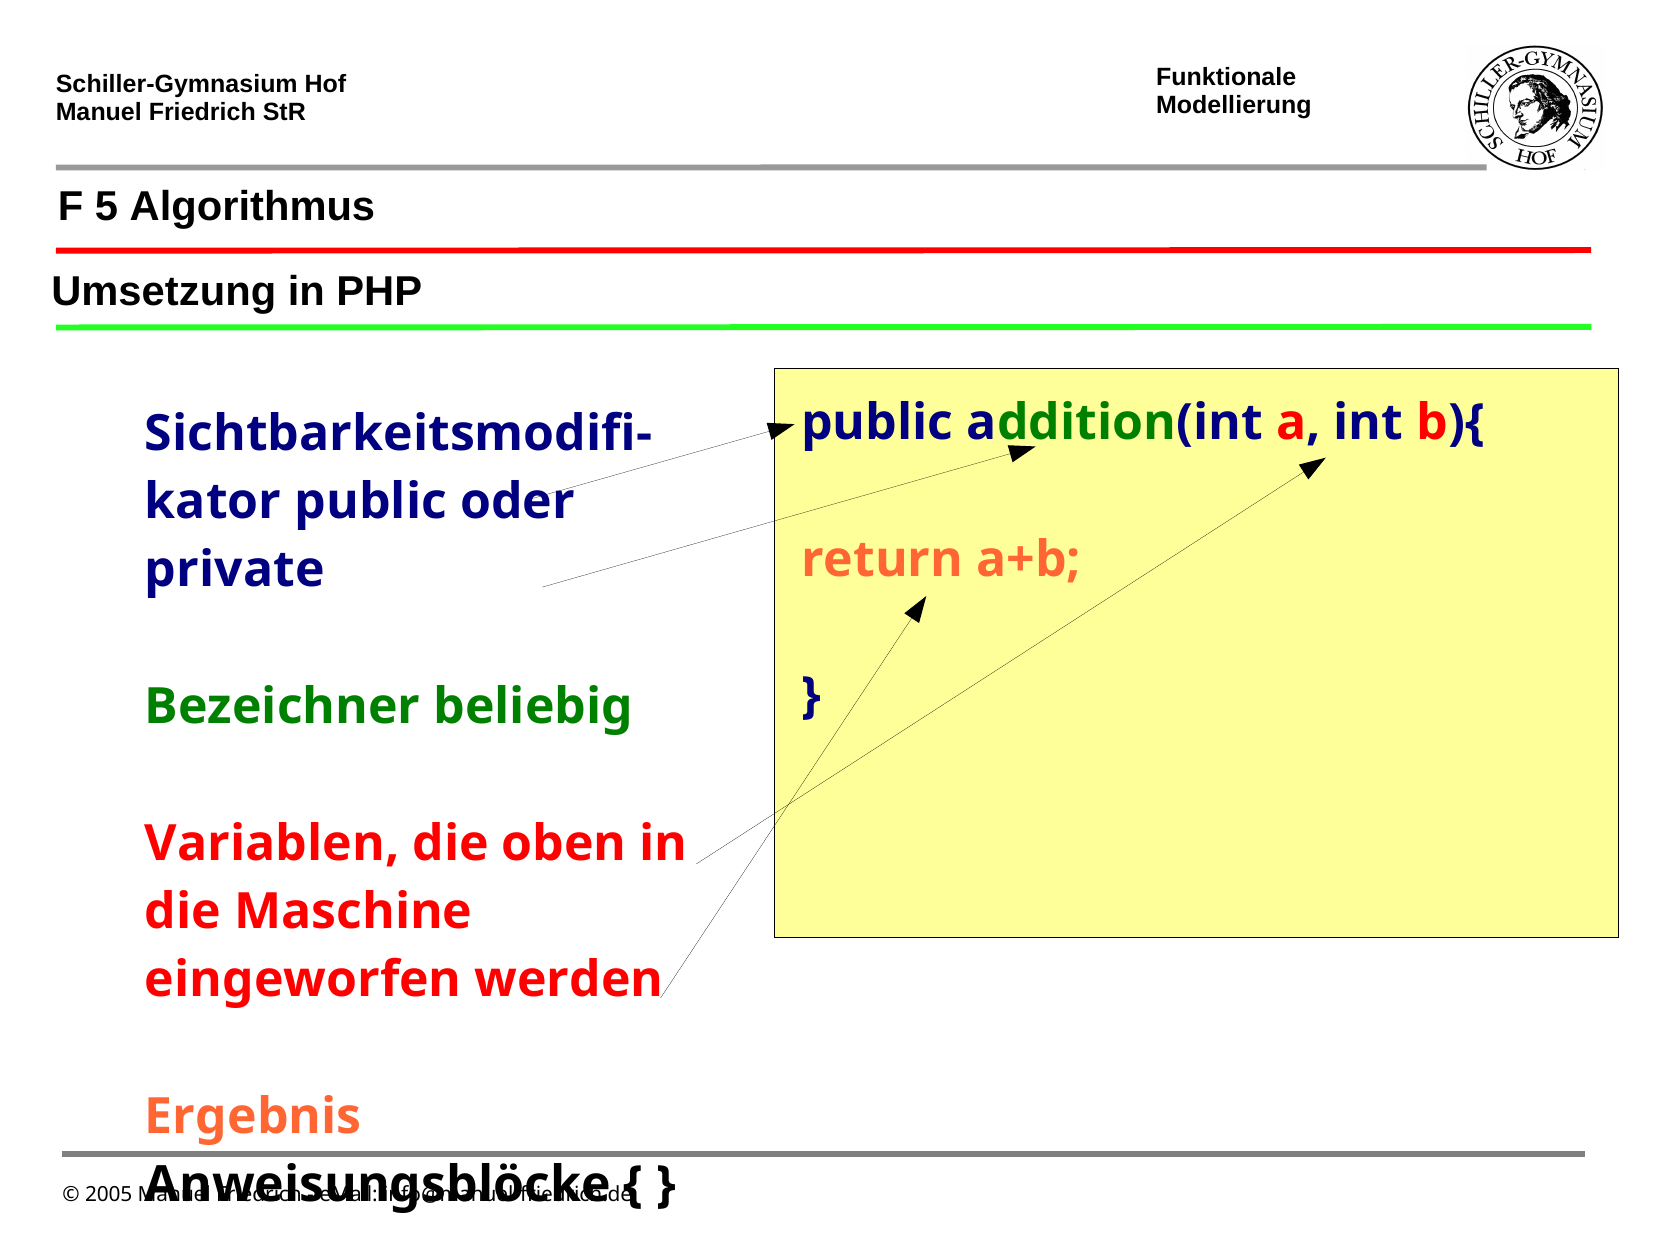

Funktionale
Modellierung
Schiller-Gymnasium Hof
Manuel Friedrich StR
F 5 Algorithmus
Umsetzung in PHP
public addition(int a, int b){
return a+b;
}
Sichtbarkeitsmodifi-
kator public oder private
Bezeichner beliebig
Variablen, die oben in die Maschine eingeworfen werden
Ergebnis
Anweisungsblöcke { }
© 2005 Manuel Friedrich - eMail: info@manuel-friedrich.de